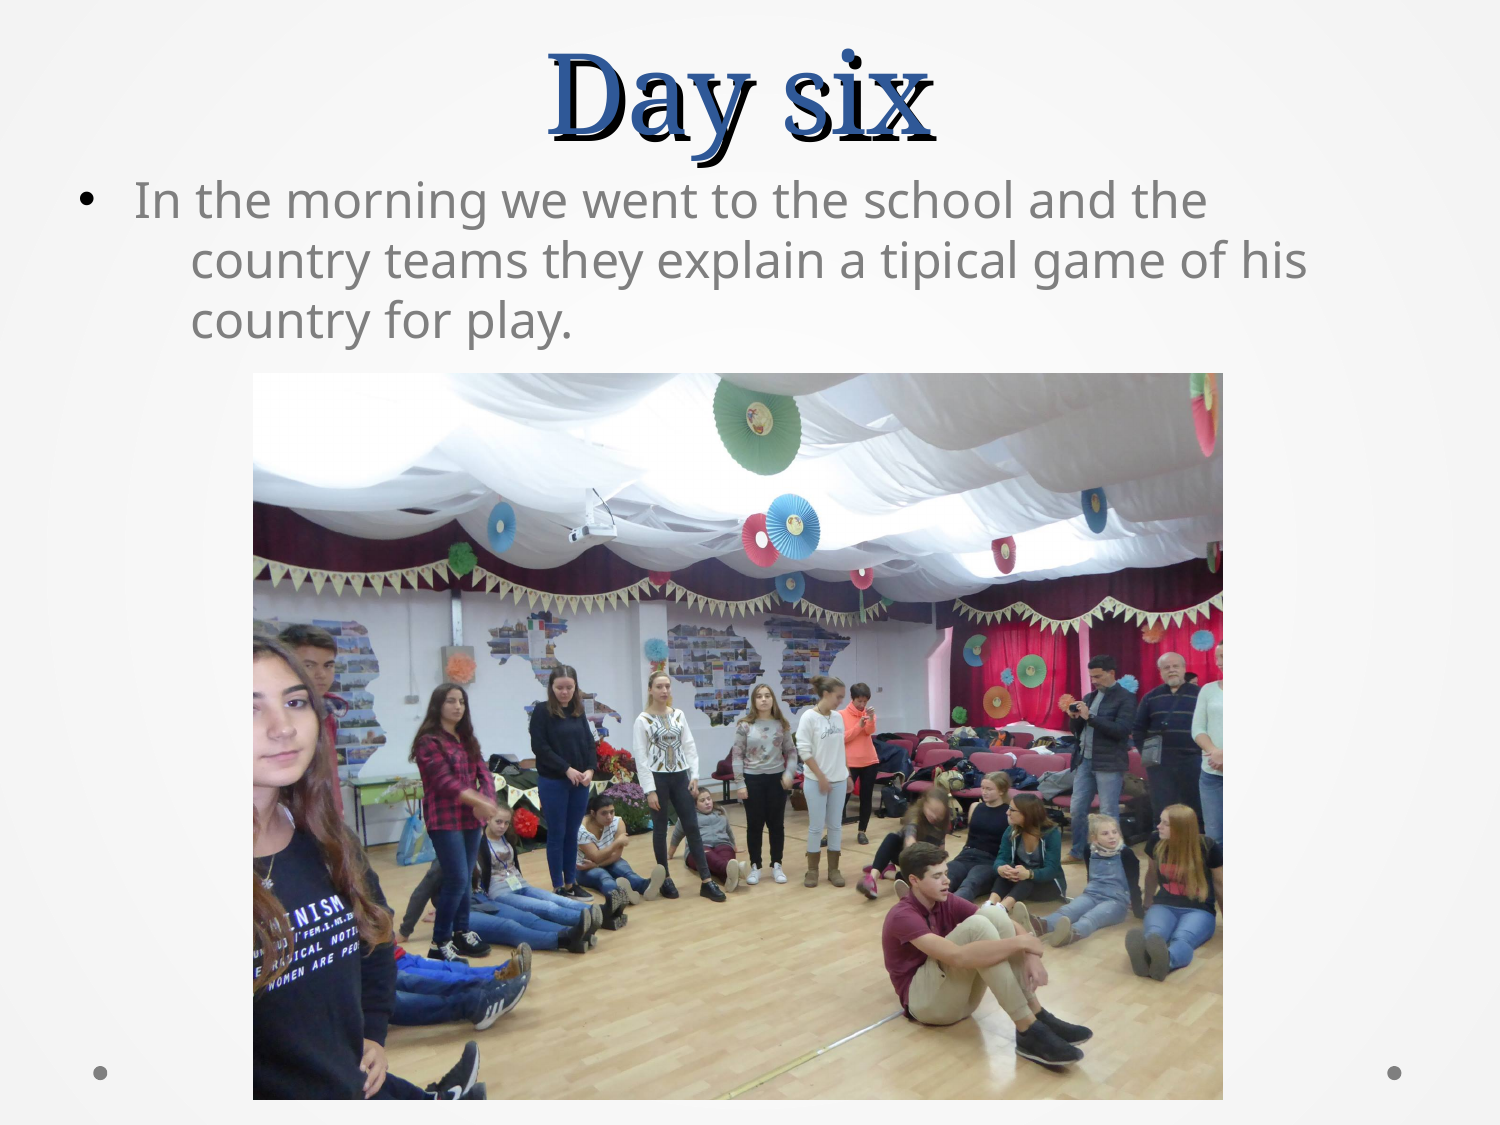

# Day six
In the morning we went to the school and the country teams they explain a tipical game of his country for play.